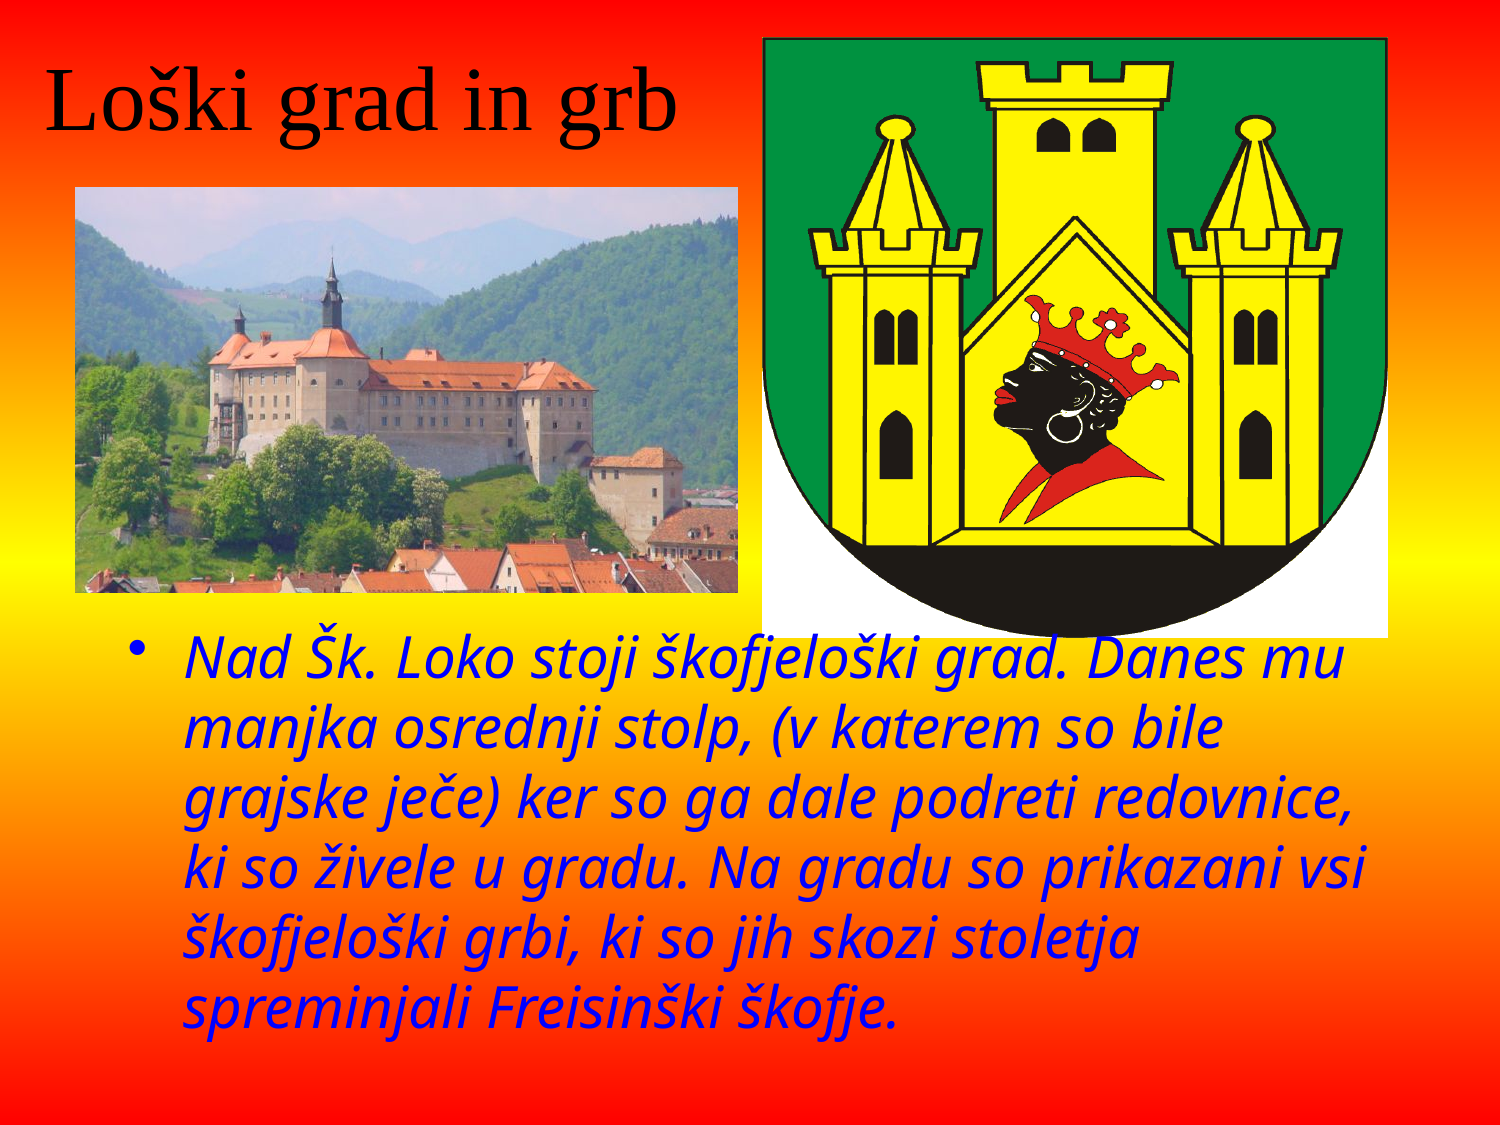

# Loški grad in grb
Nad Šk. Loko stoji škofjeloški grad. Danes mu manjka osrednji stolp, (v katerem so bile grajske ječe) ker so ga dale podreti redovnice, ki so živele u gradu. Na gradu so prikazani vsi škofjeloški grbi, ki so jih skozi stoletja spreminjali Freisinški škofje.